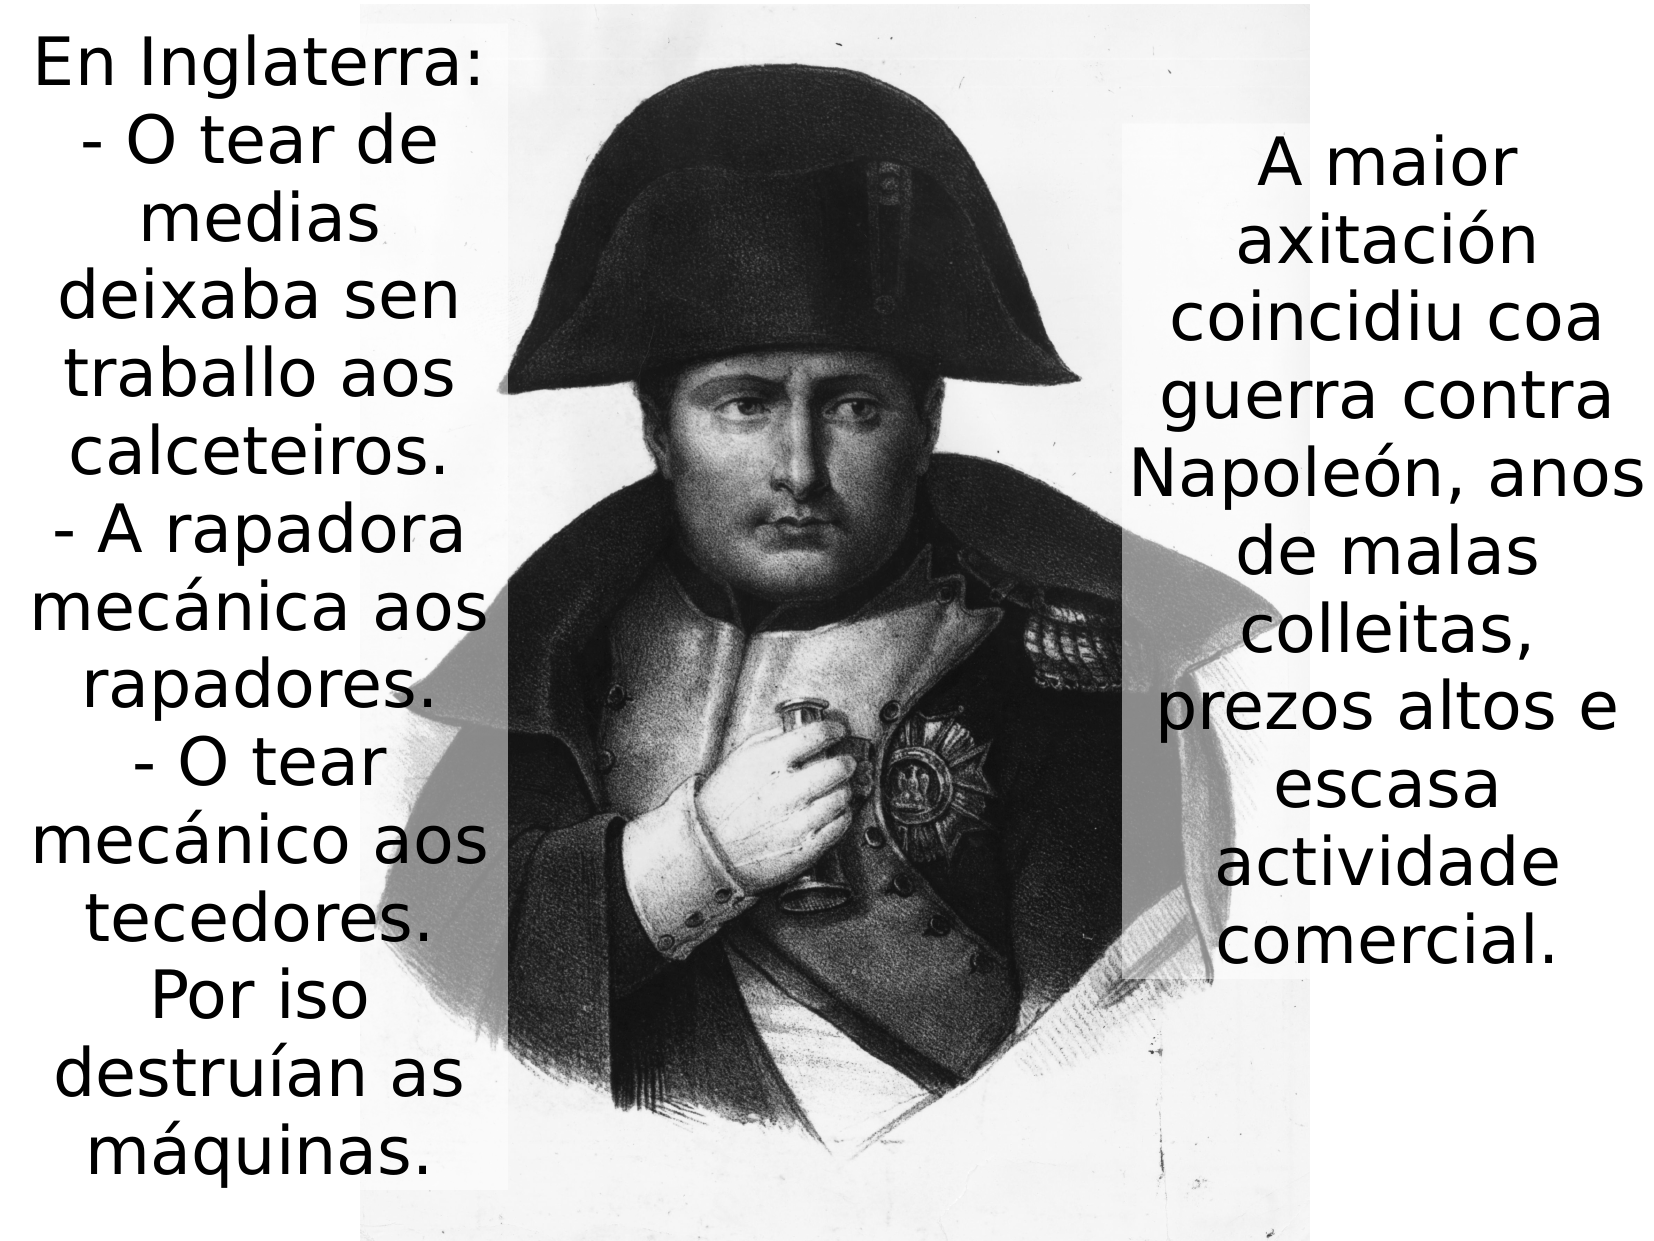

# En Inglaterra:
- O tear de medias deixaba sen traballo aos calceteiros.
- A rapadora mecánica aos rapadores.
- O tear mecánico aos tecedores.
Por iso destruían as máquinas.
A maior axitación coincidiu coa guerra contra Napoleón, anos de malas colleitas, prezos altos e escasa actividade comercial.